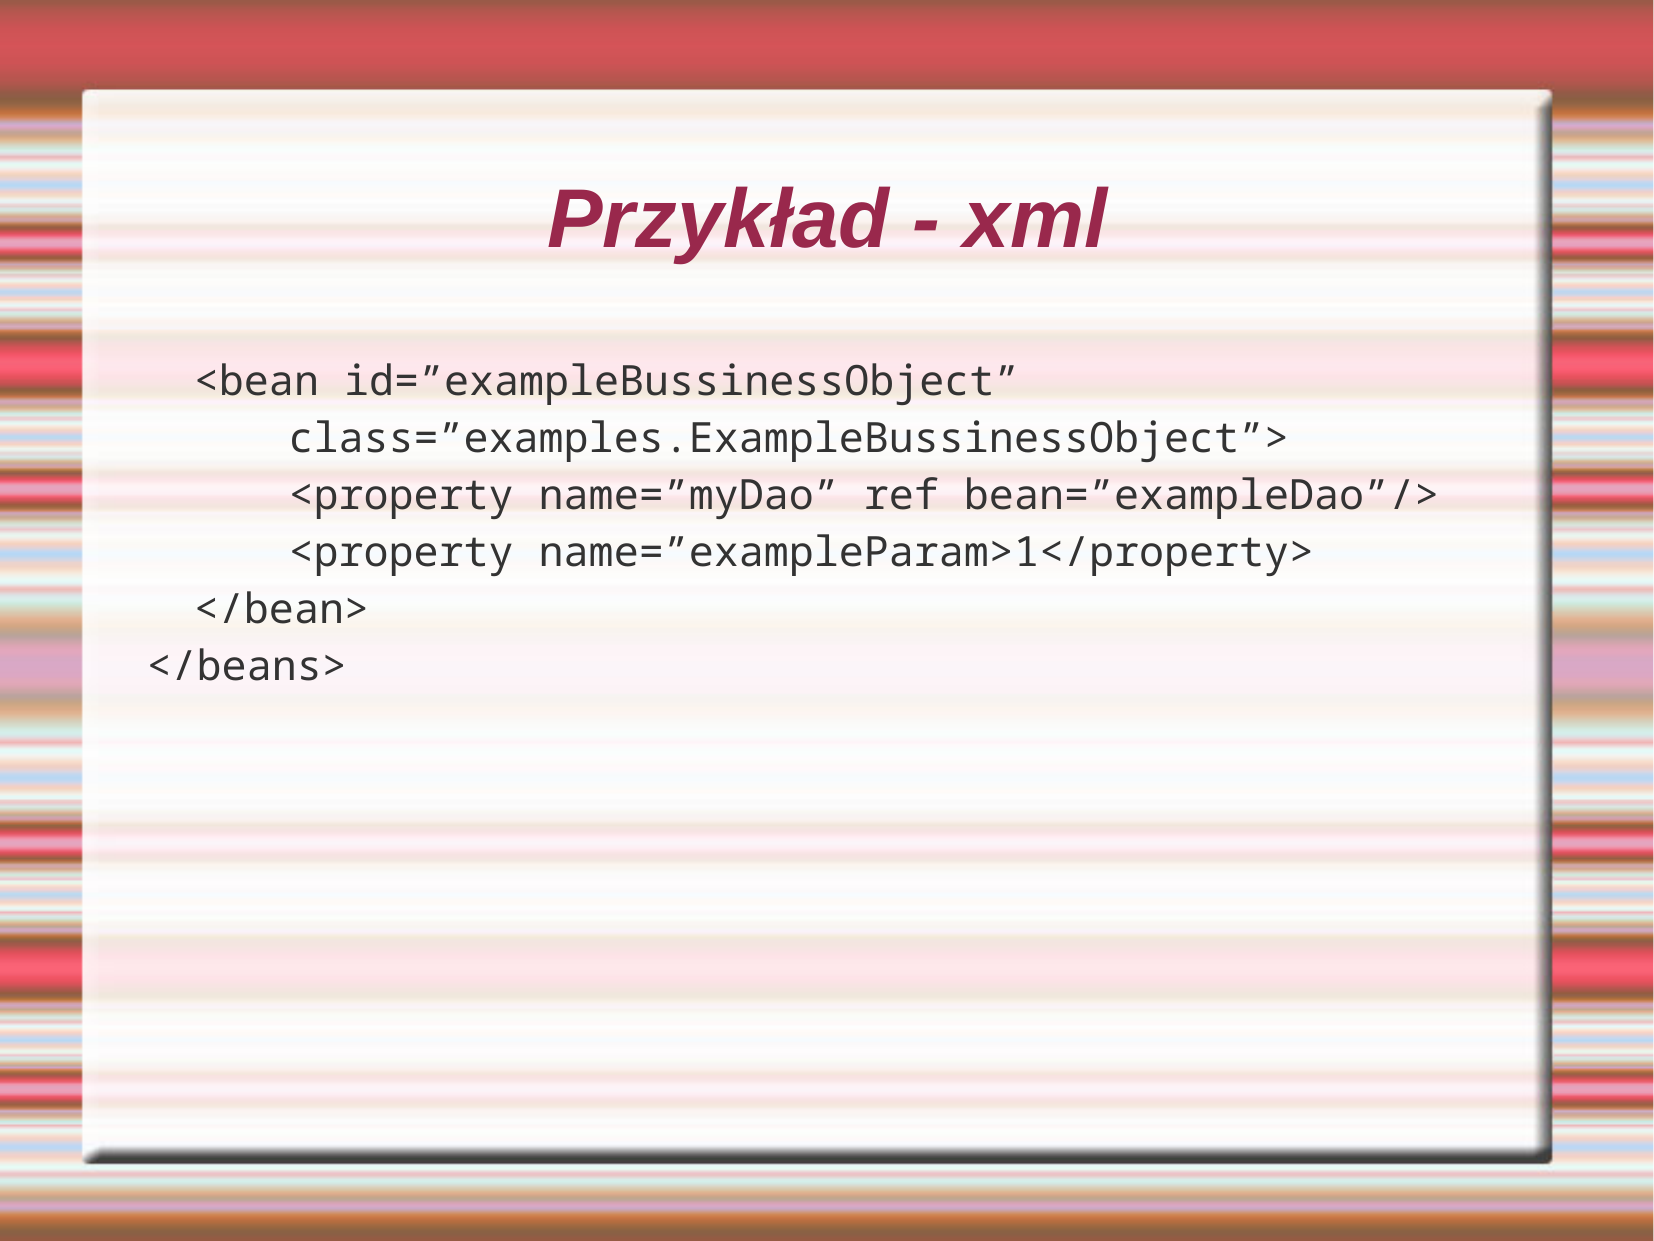

# Przykład - xml
<bean id=”exampleBussinessObject”
class=”examples.ExampleBussinessObject”>
<property name=”myDao” ref bean=”exampleDao”/>
<property name=”exampleParam>1</property>
</bean>
</beans>